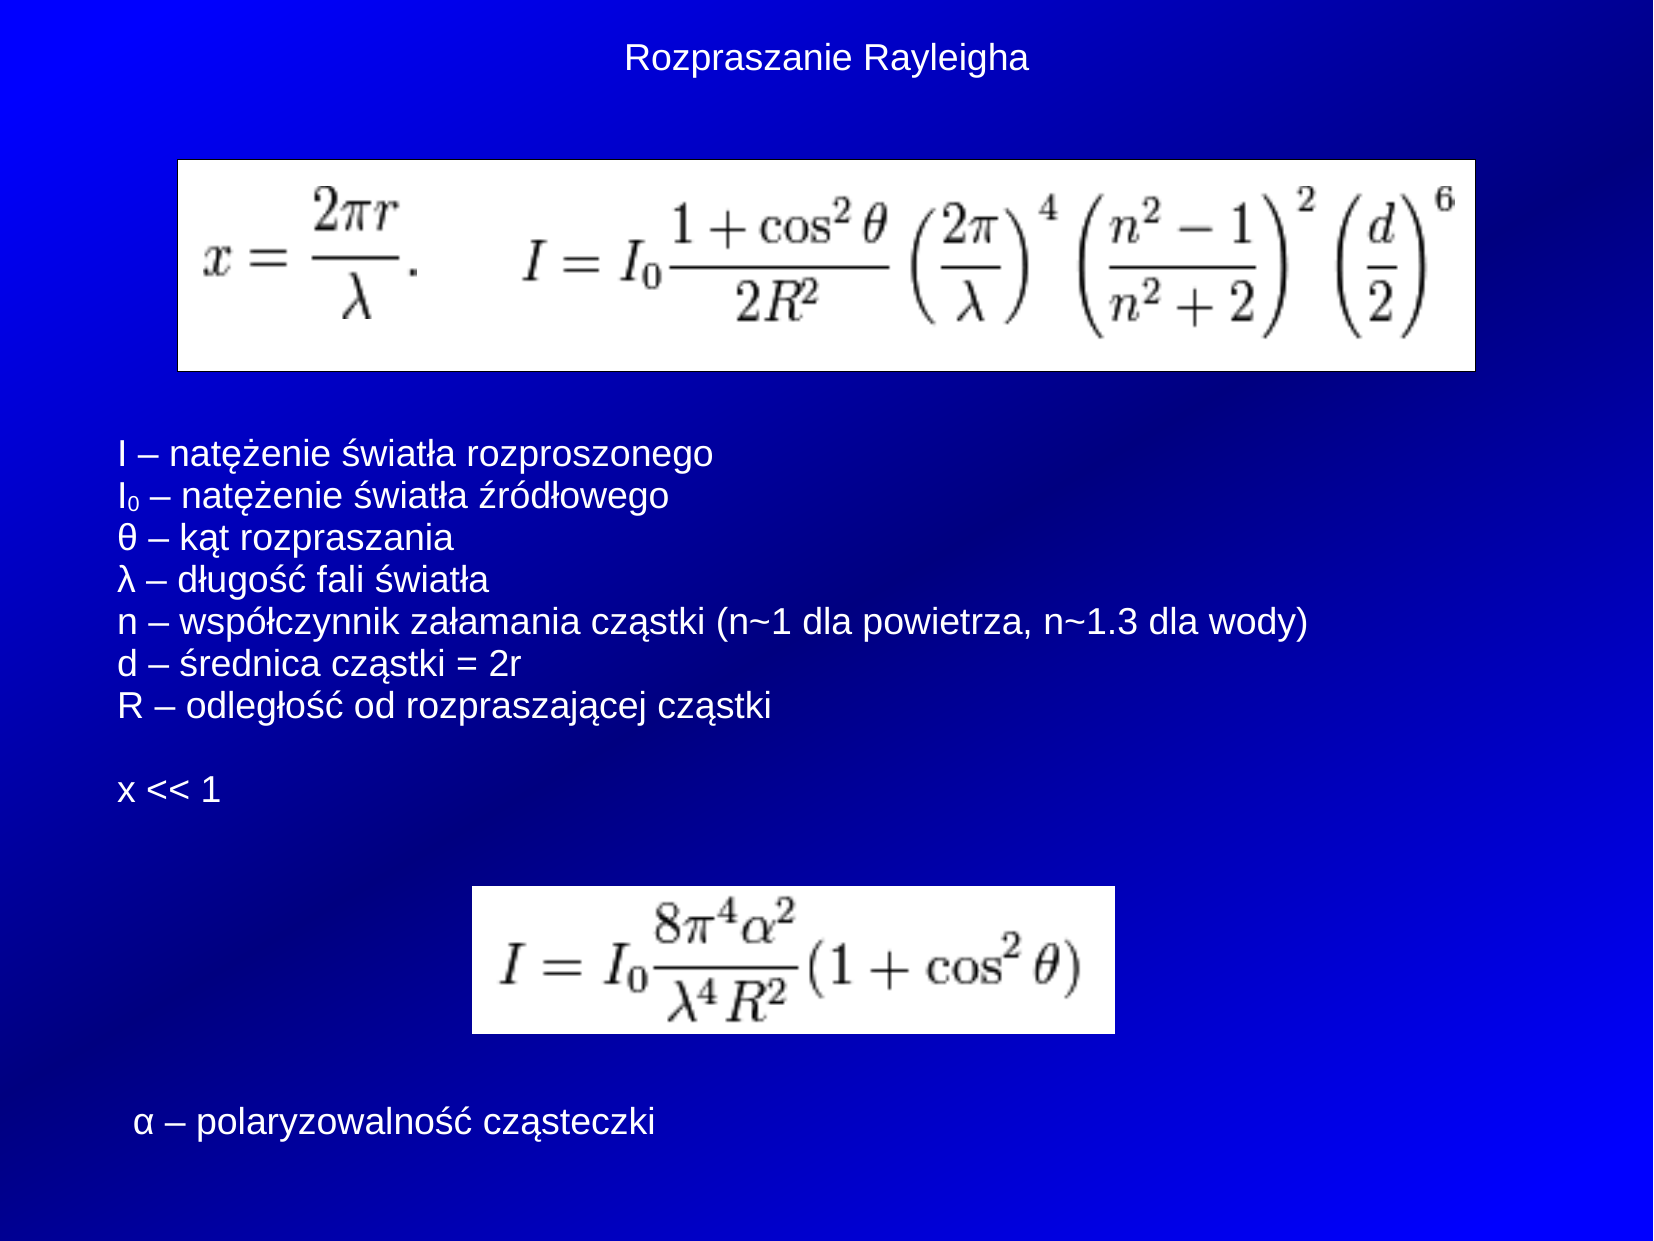

Rozpraszanie Rayleigha
I – natężenie światła rozproszonego
I0 – natężenie światła źródłowego
θ – kąt rozpraszania
λ – długość fali światła
n – współczynnik załamania cząstki (n~1 dla powietrza, n~1.3 dla wody)
d – średnica cząstki = 2r
R – odległość od rozpraszającej cząstki
x << 1
α – polaryzowalność cząsteczki